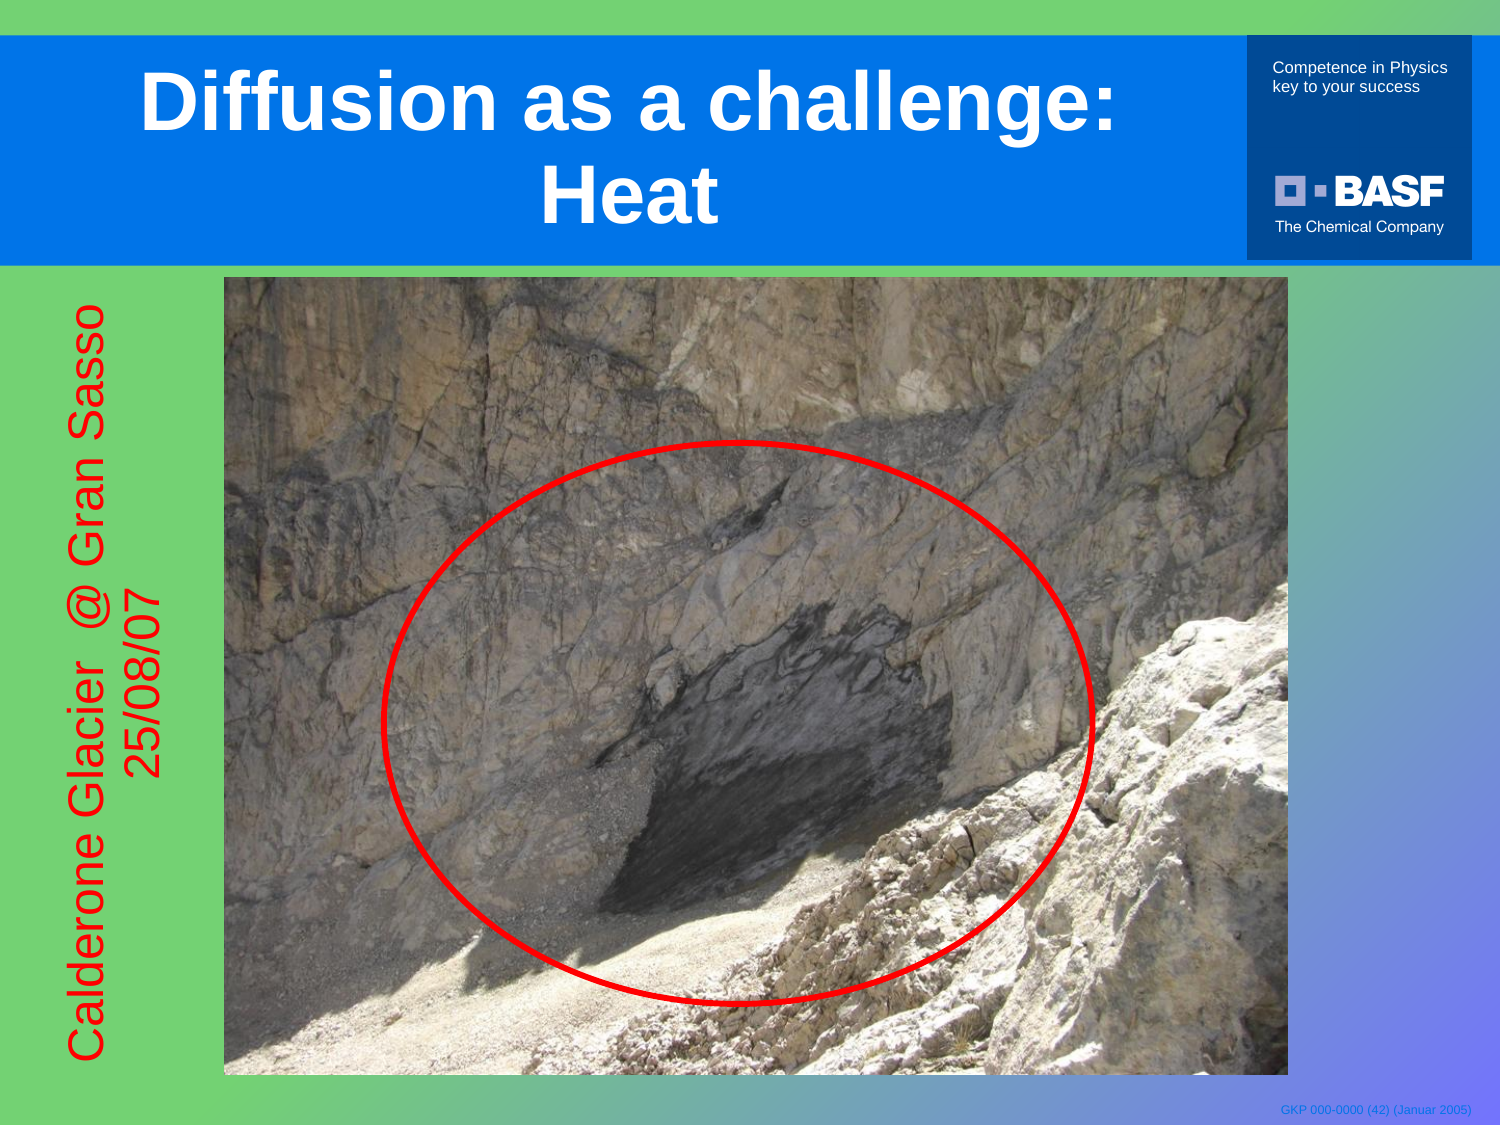

# Diffusion as a challenge: Heat
Calderone Glacier @ Gran Sasso
25/08/07